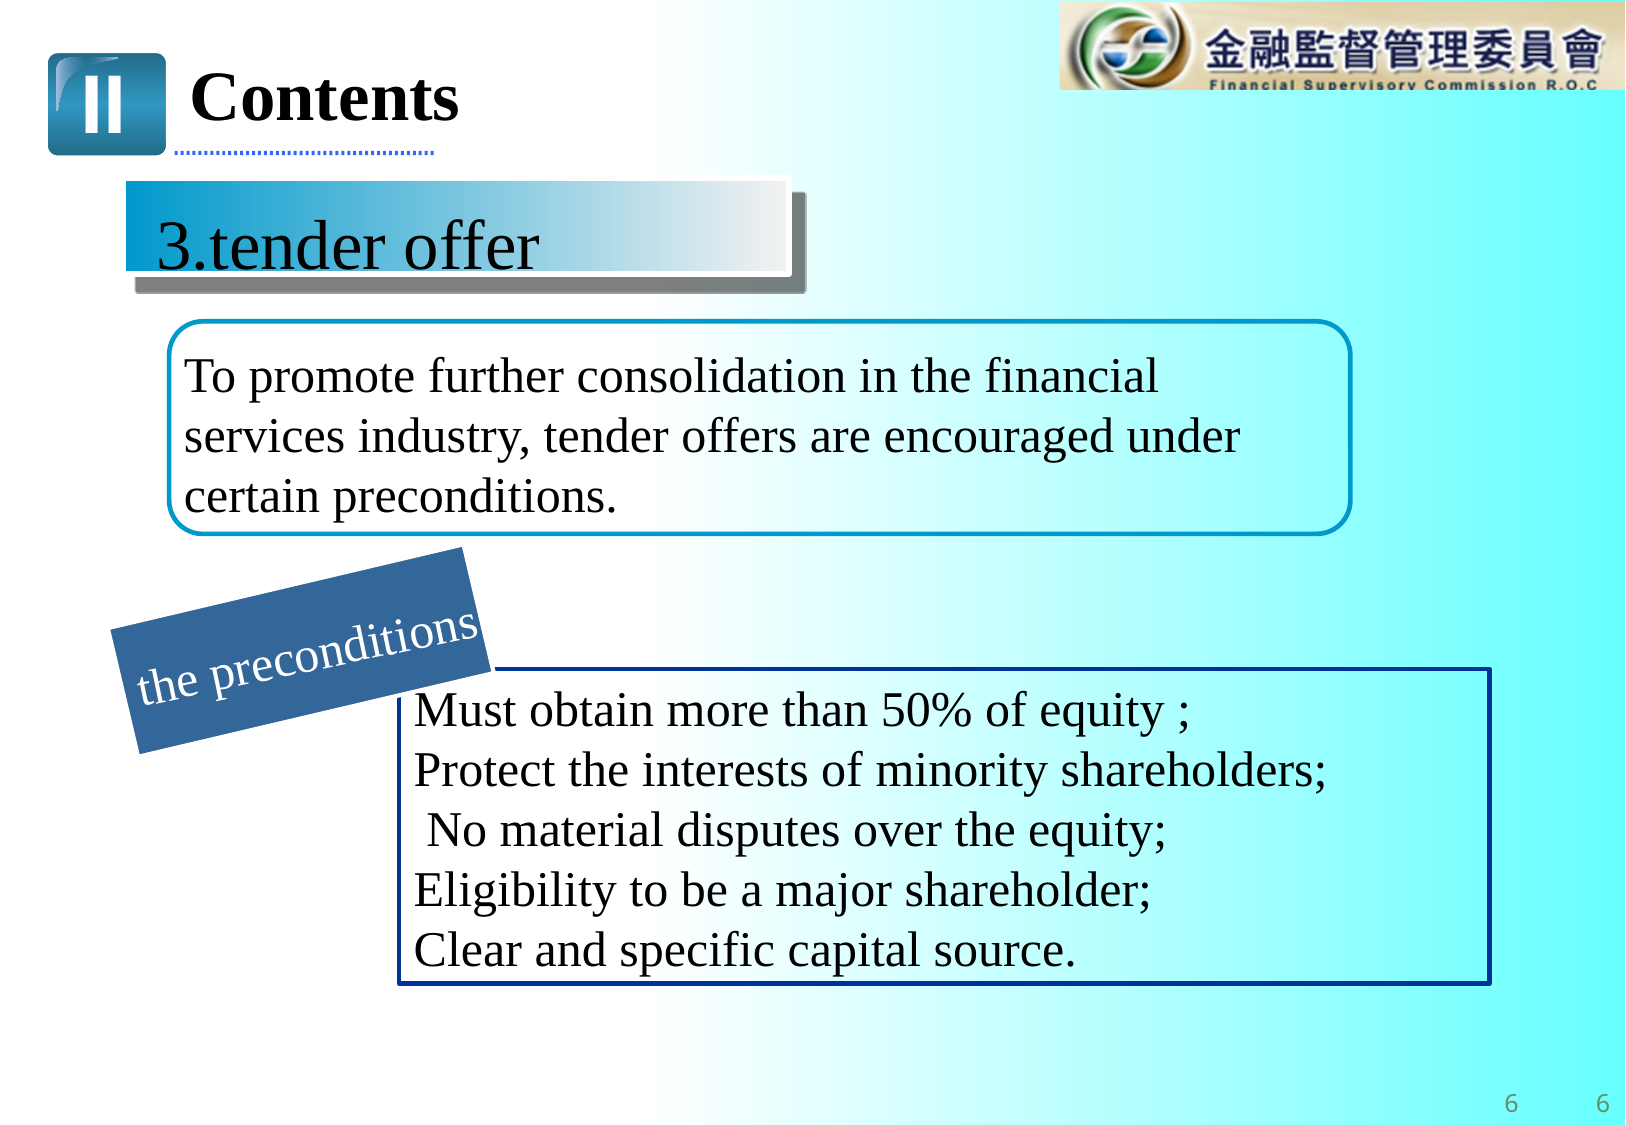

II
Contents
3.tender offer
To promote further consolidation in the financial services industry, tender offers are encouraged under certain preconditions.
the preconditions
Must obtain more than 50% of equity ;
Protect the interests of minority shareholders;
 No material disputes over the equity;
Eligibility to be a major shareholder;
Clear and specific capital source.
4
4